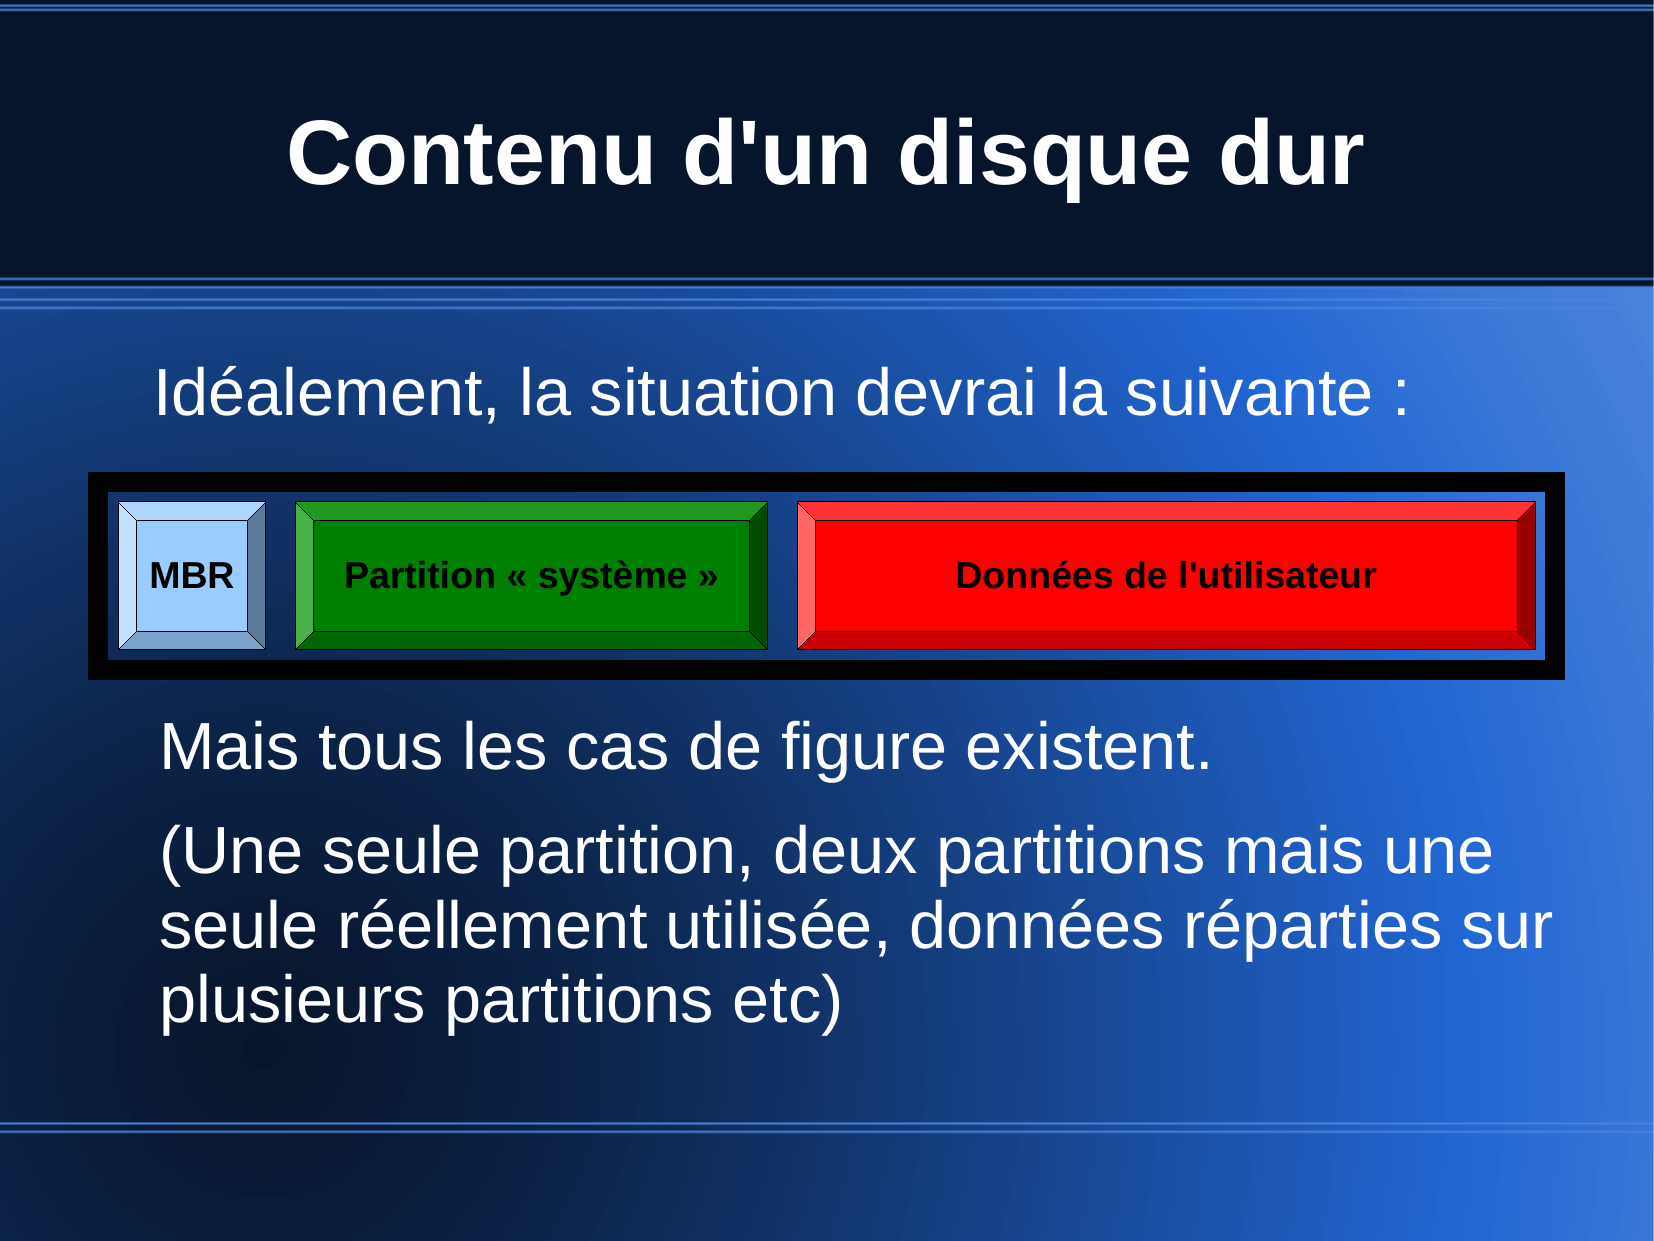

# Contenu d'un disque dur
Idéalement, la situation devrai la suivante :
MBR
Partition « système »
Données de l'utilisateur
Mais tous les cas de figure existent.
(Une seule partition, deux partitions mais une seule réellement utilisée, données réparties sur plusieurs partitions etc)